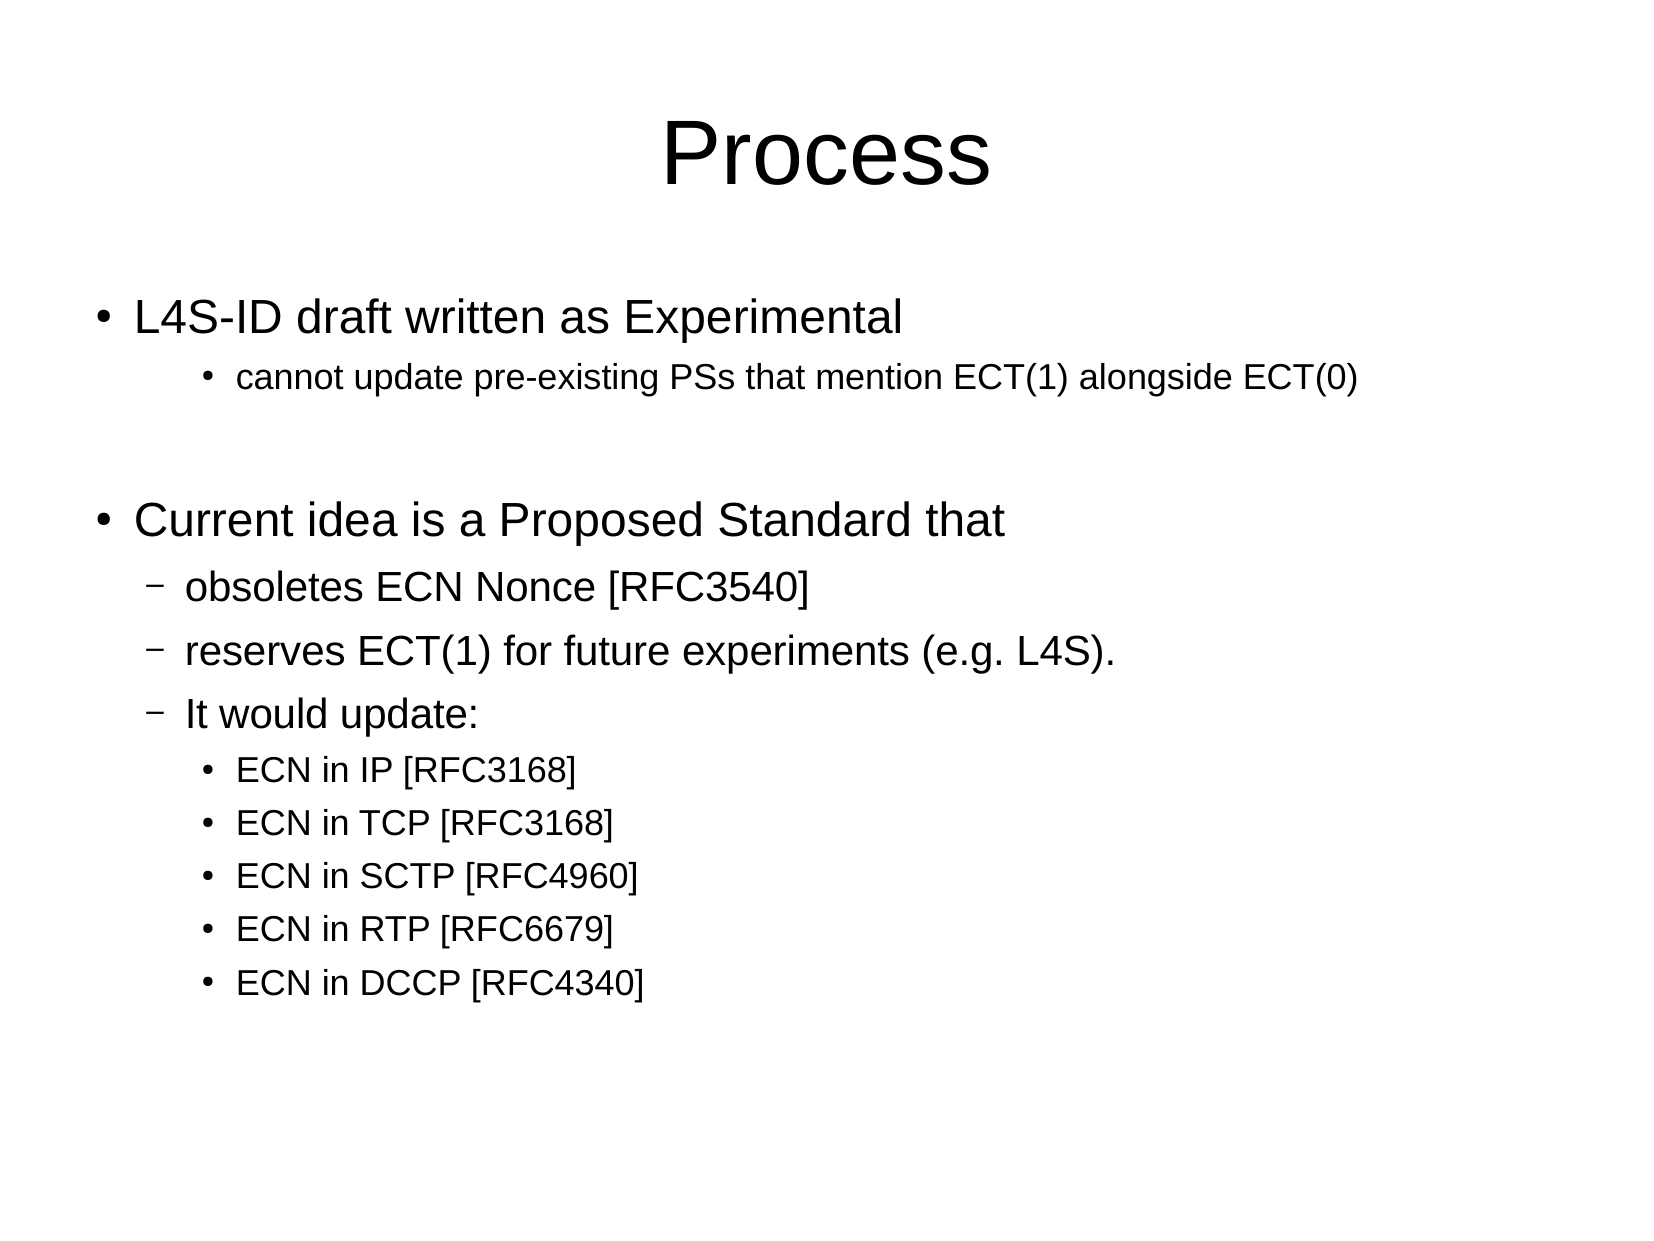

# Process
L4S-ID draft written as Experimental
cannot update pre-existing PSs that mention ECT(1) alongside ECT(0)
Current idea is a Proposed Standard that
obsoletes ECN Nonce [RFC3540]
reserves ECT(1) for future experiments (e.g. L4S).
It would update:
ECN in IP [RFC3168]
ECN in TCP [RFC3168]
ECN in SCTP [RFC4960]
ECN in RTP [RFC6679]
ECN in DCCP [RFC4340]